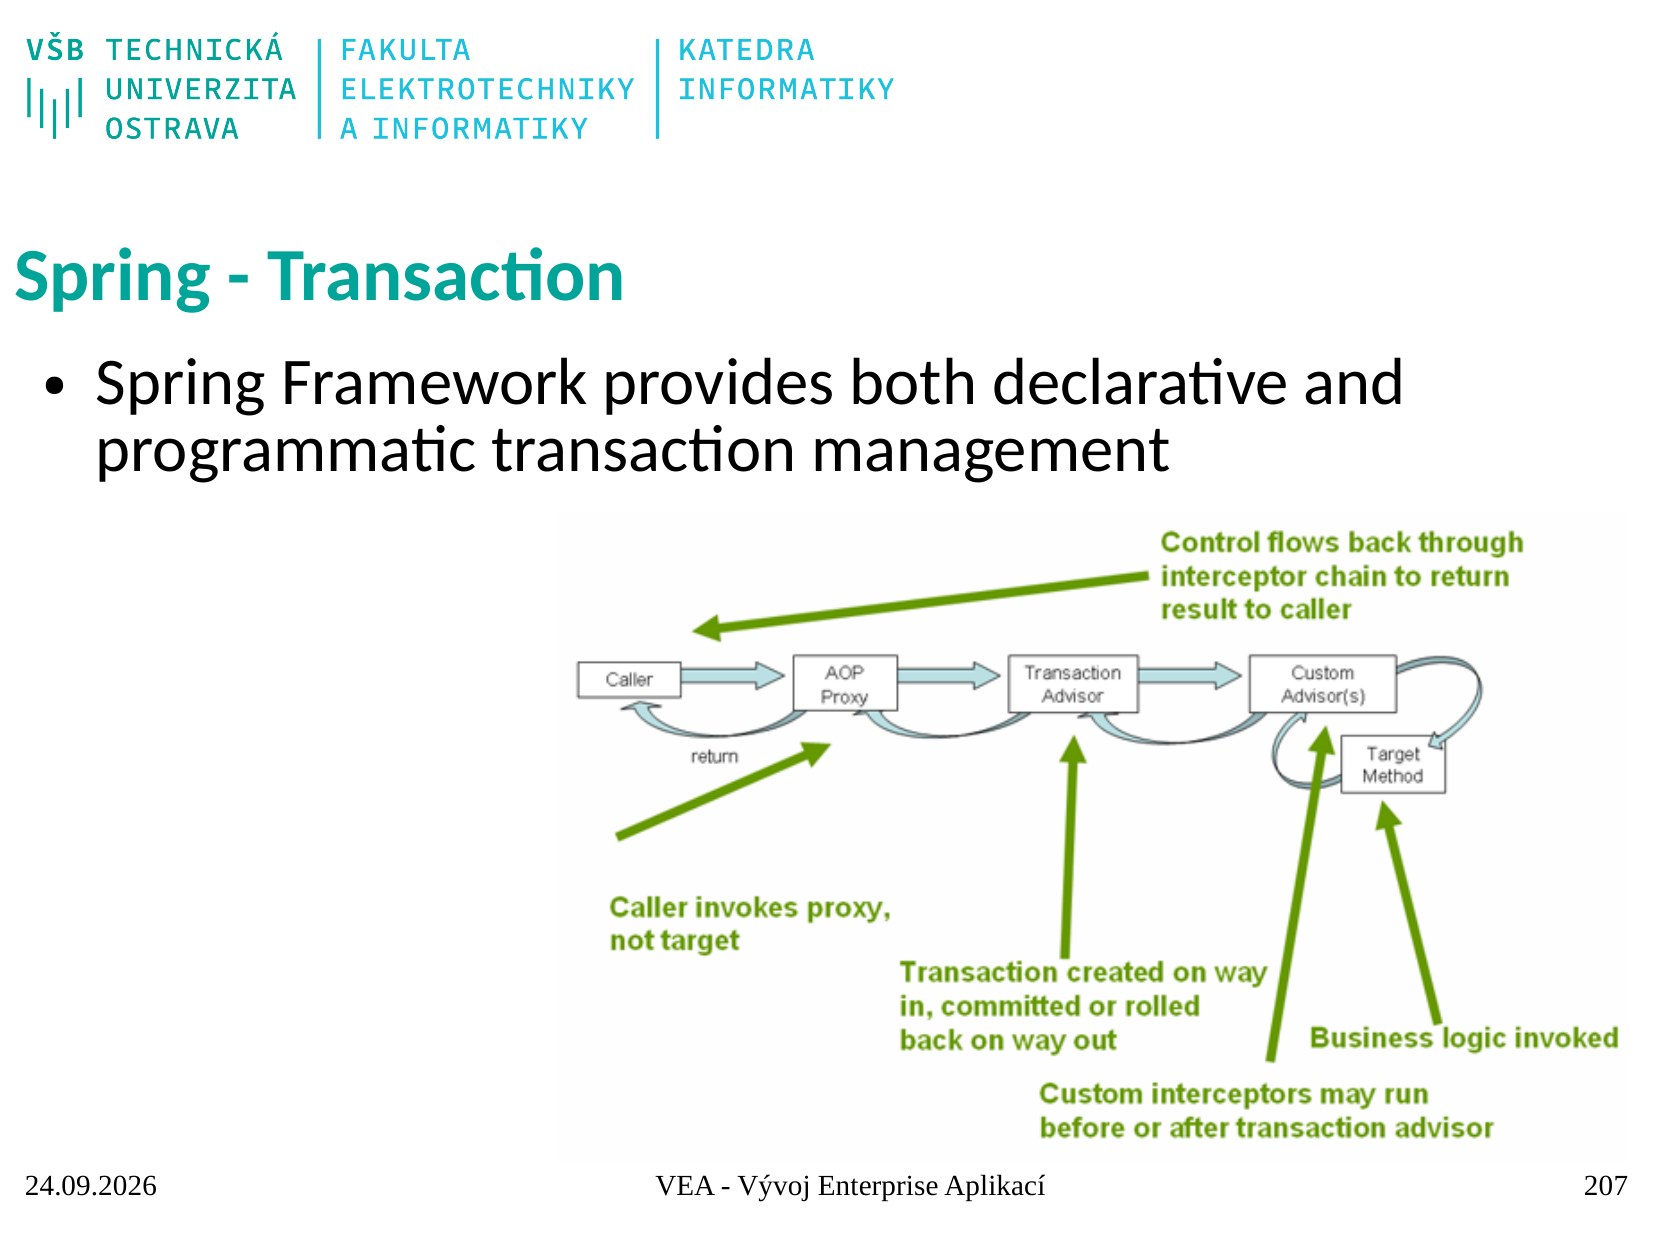

Spring - Transaction
# Spring Framework provides both declarative and programmatic transaction management
VEA - Vývoj Enterprise Aplikací
207